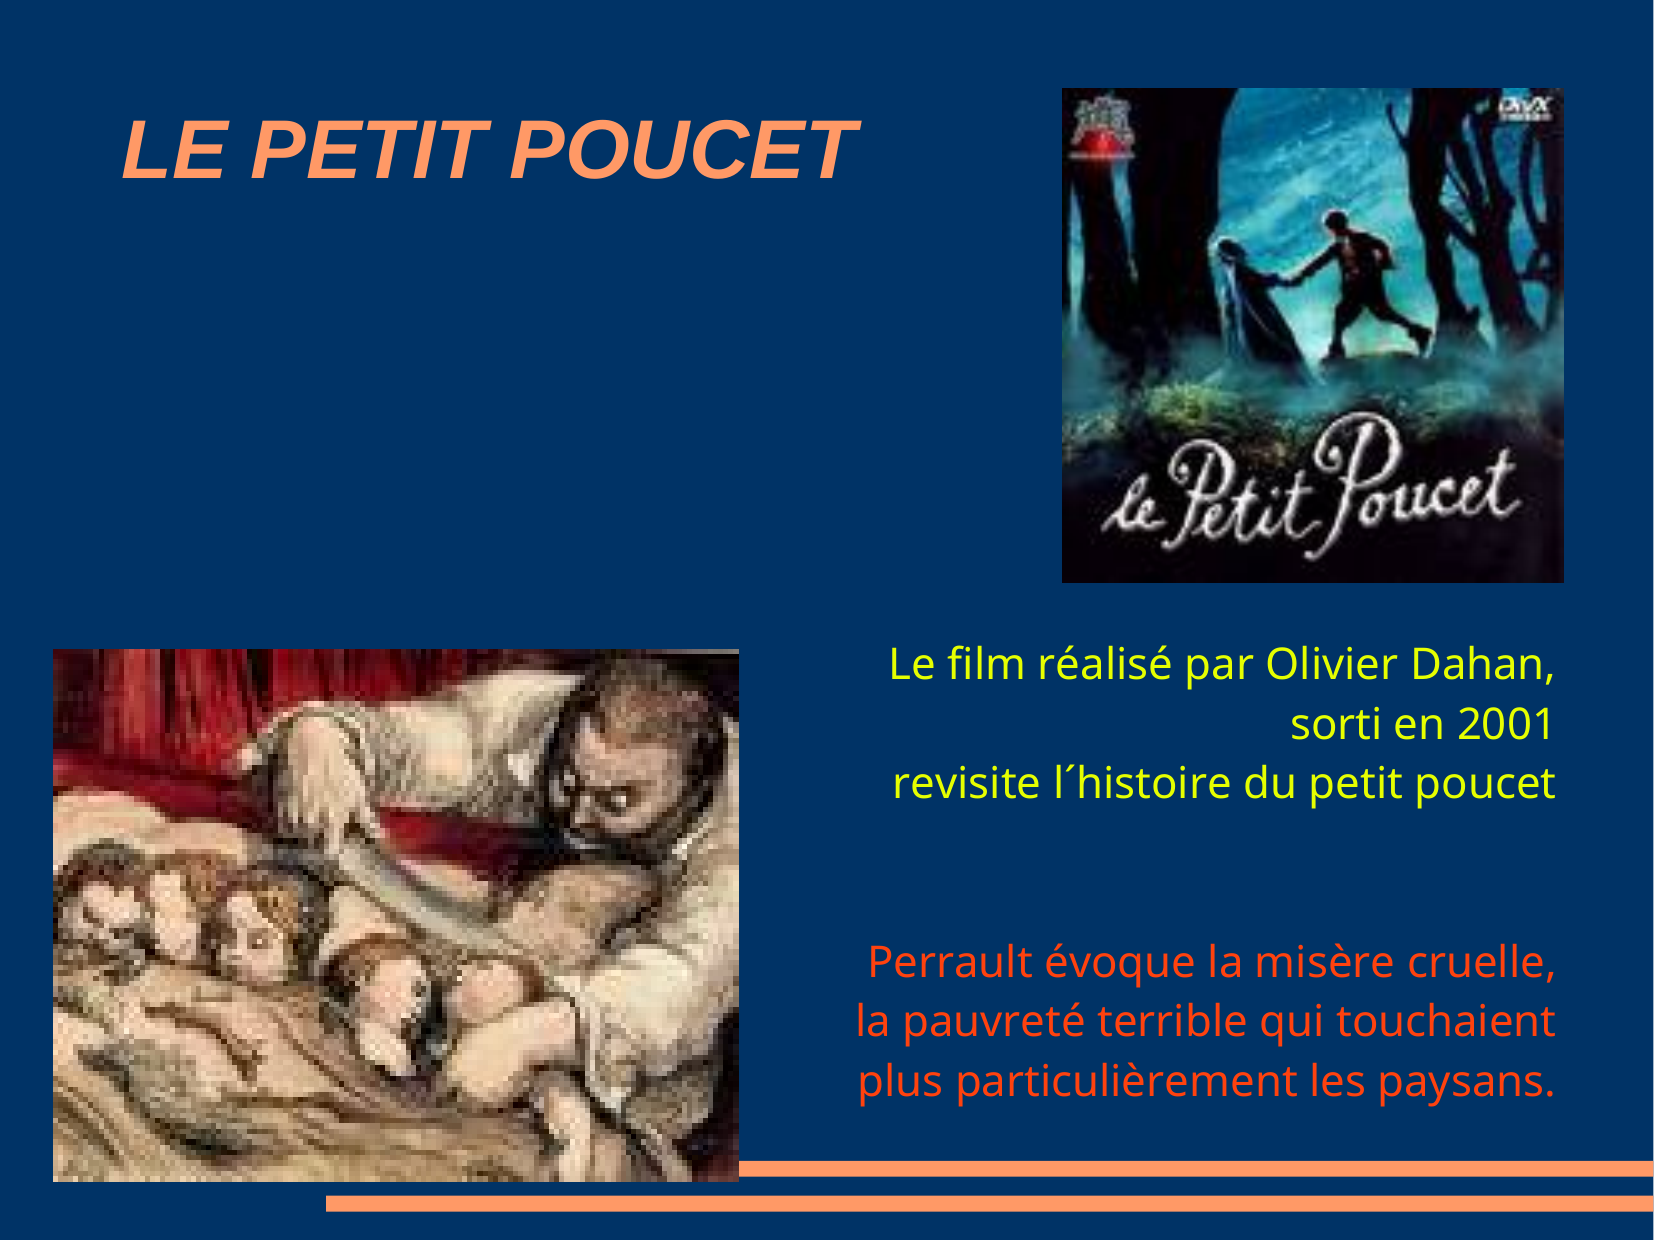

# LE PETIT POUCET
Le film réalisé par Olivier Dahan,
 sorti en 2001
 revisite l´histoire du petit poucet
Perrault évoque la misère cruelle,
 la pauvreté terrible qui touchaient
 plus particulièrement les paysans.